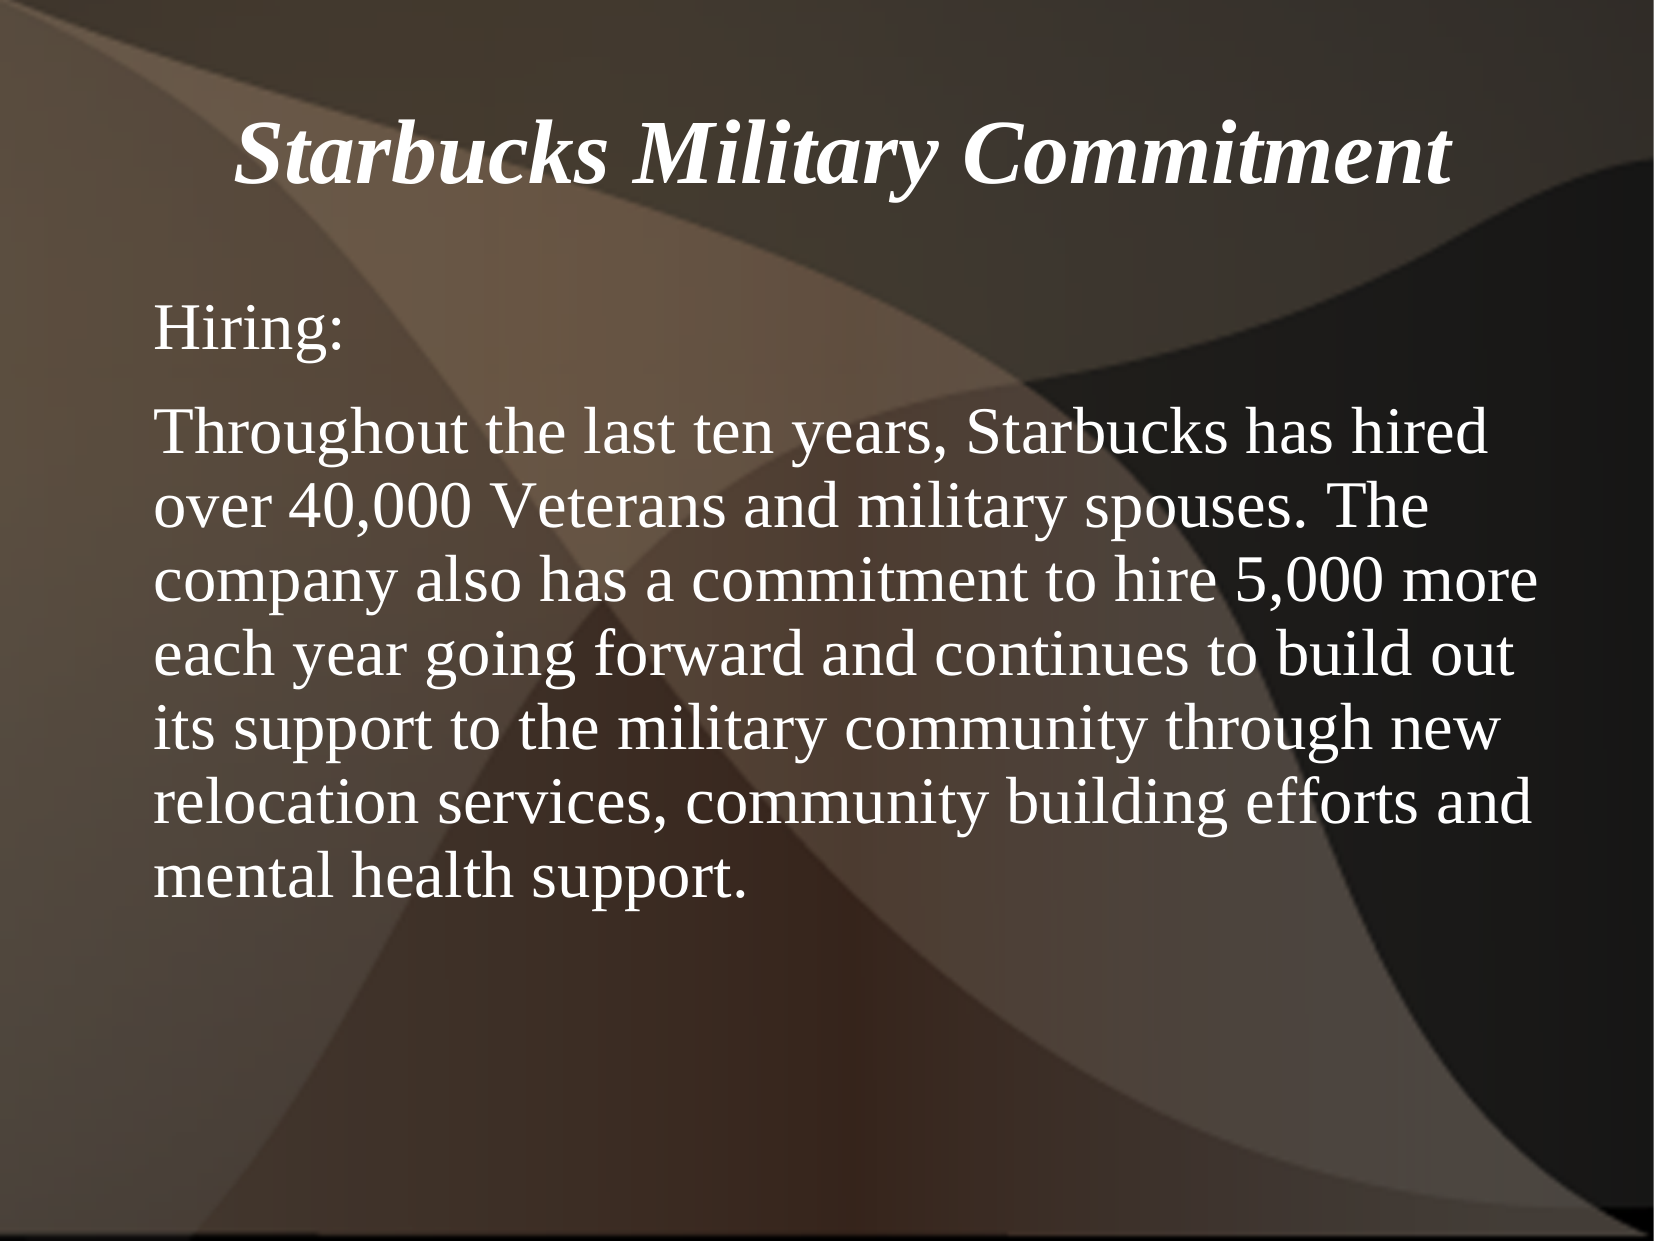

# Starbucks Military Commitment
Hiring:
Throughout the last ten years, Starbucks has hired over 40,000 Veterans and military spouses. The company also has a commitment to hire 5,000 more each year going forward and continues to build out its support to the military community through new relocation services, community building efforts and mental health support.